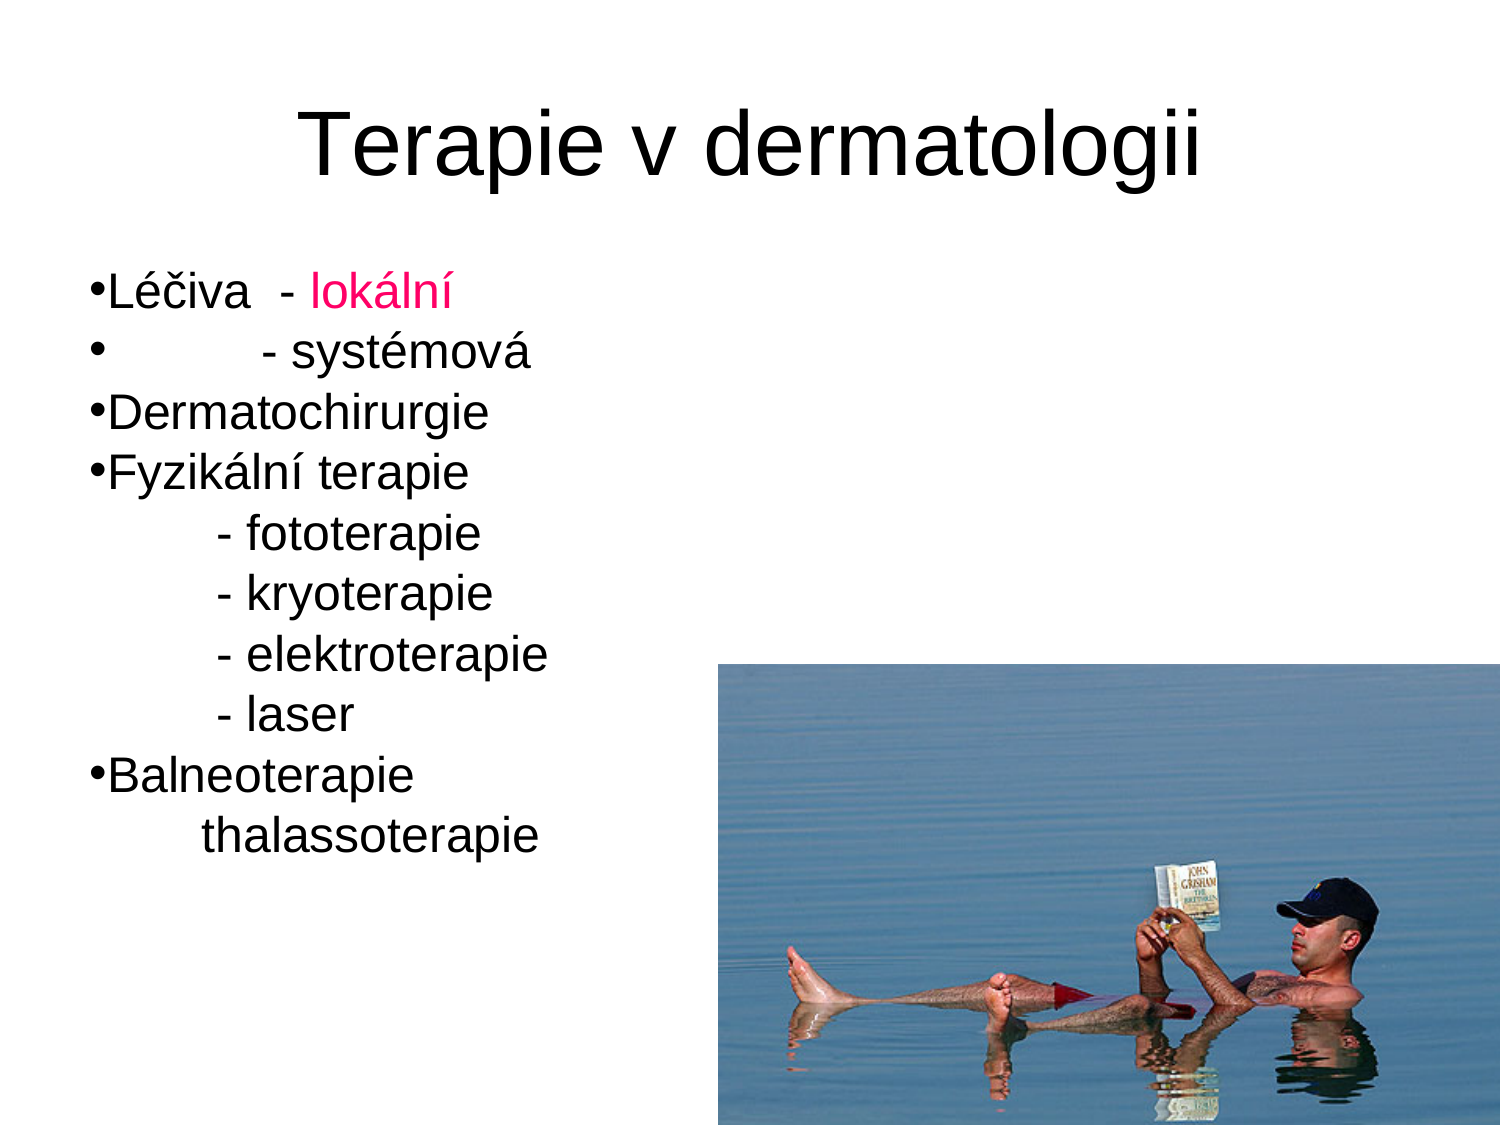

# Terapie v dermatologii
Léčiva - lokální
 - systémová
Dermatochirurgie
Fyzikální terapie
 - fototerapie
 - kryoterapie
 - elektroterapie
 - laser
Balneoterapie
 thalassoterapie